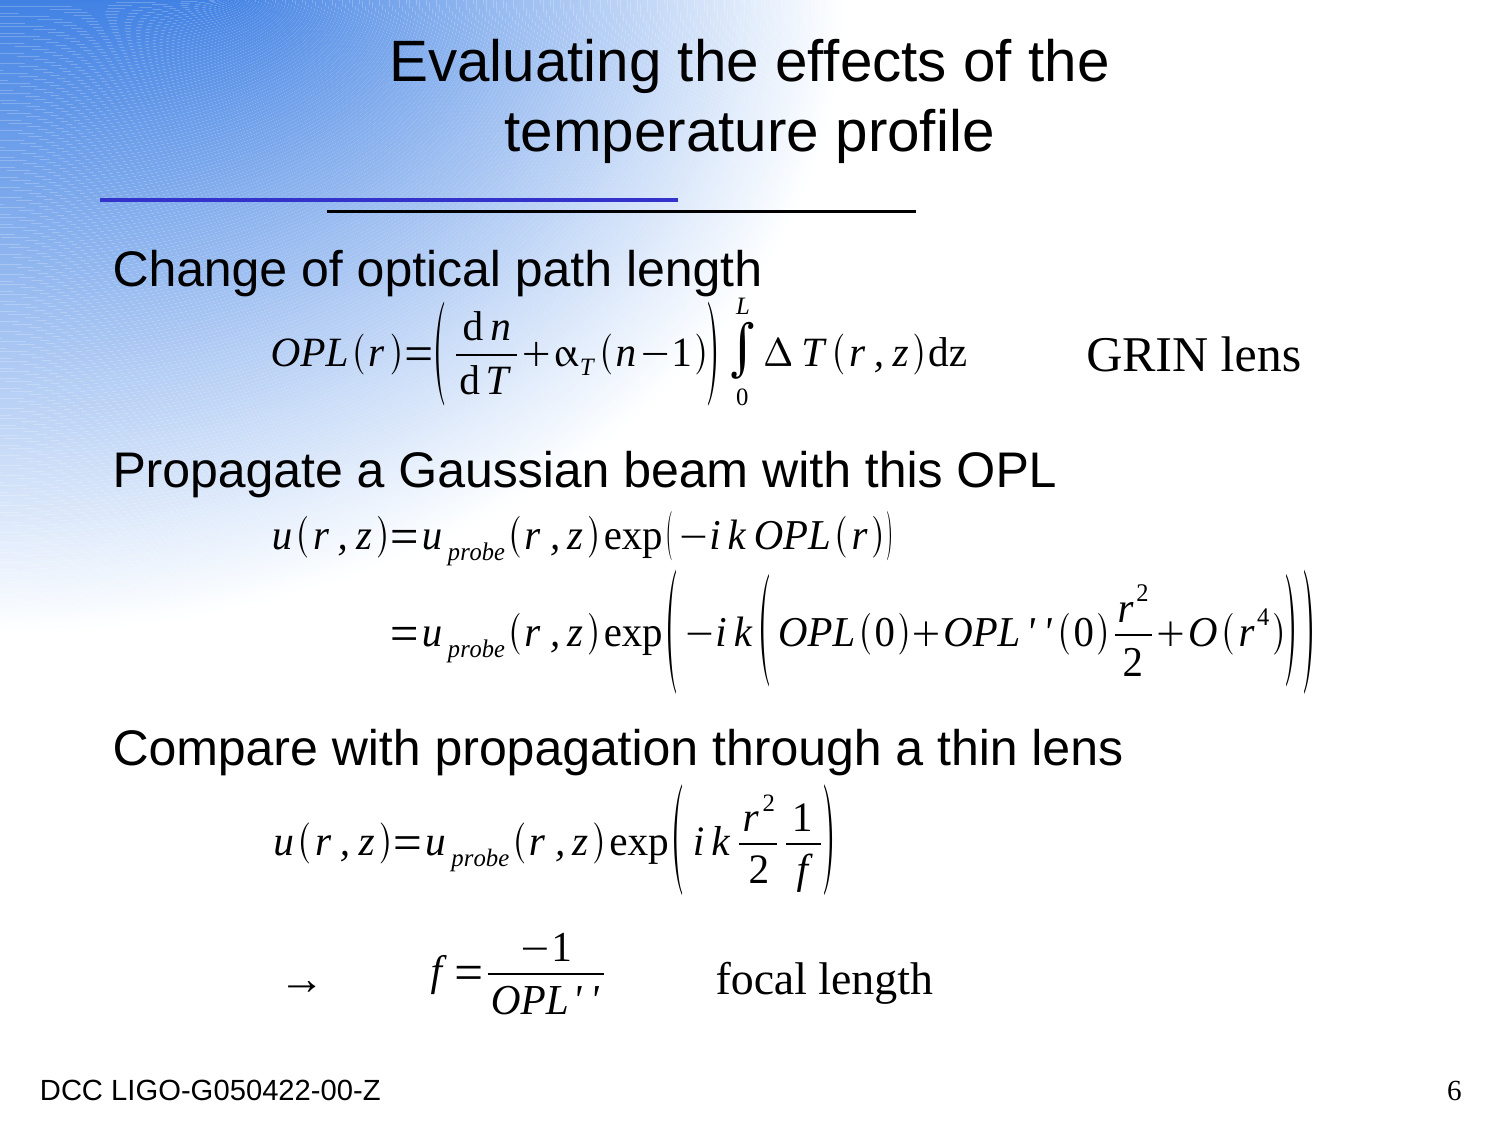

# Evaluating the effects of the temperature profile
Change of optical path length
GRIN lens
Propagate a Gaussian beam with this OPL
Compare with propagation through a thin lens
→ focal length
DCC LIGO-G050422-00-Z
6